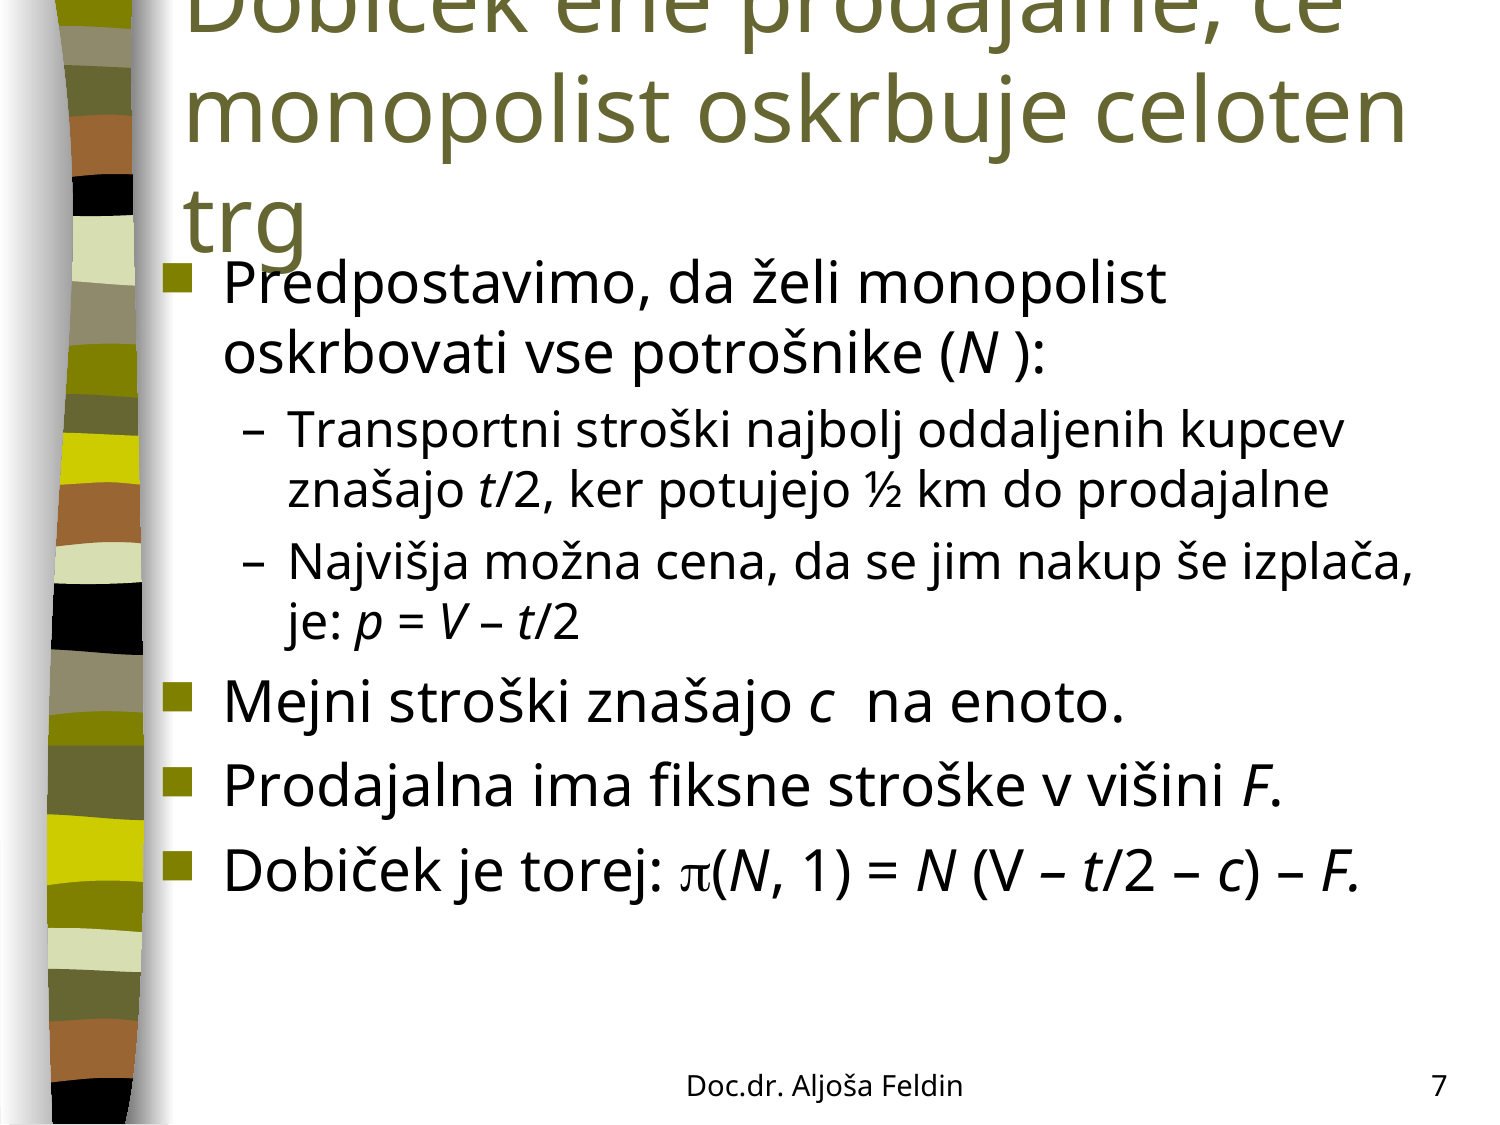

# Dobiček ene prodajalne, če monopolist oskrbuje celoten trg
Predpostavimo, da želi monopolist oskrbovati vse potrošnike (N ):
Transportni stroški najbolj oddaljenih kupcev znašajo t/2, ker potujejo ½ km do prodajalne
Najvišja možna cena, da se jim nakup še izplača, je: p = V – t/2
Mejni stroški znašajo c na enoto.
Prodajalna ima fiksne stroške v višini F.
Dobiček je torej: (N, 1) = N (V – t/2 – c) – F.
Doc.dr. Aljoša Feldin